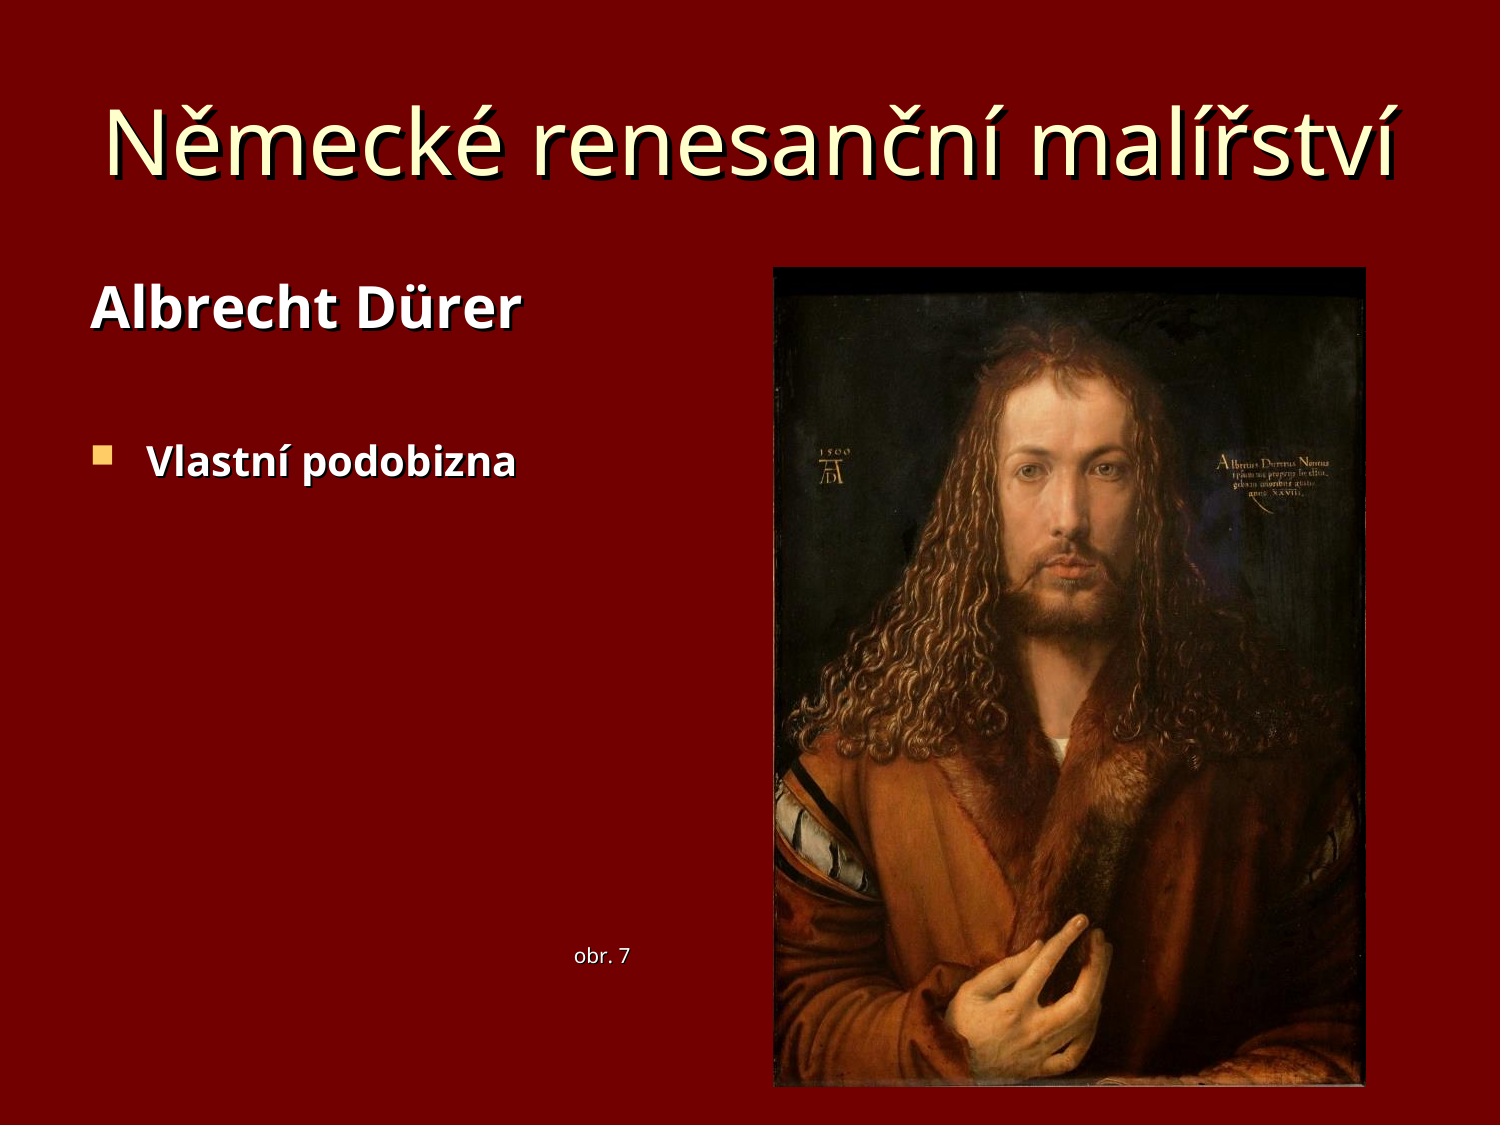

# Německé renesanční malířství
Albrecht Dürer
Vlastní podobizna
 obr. 7